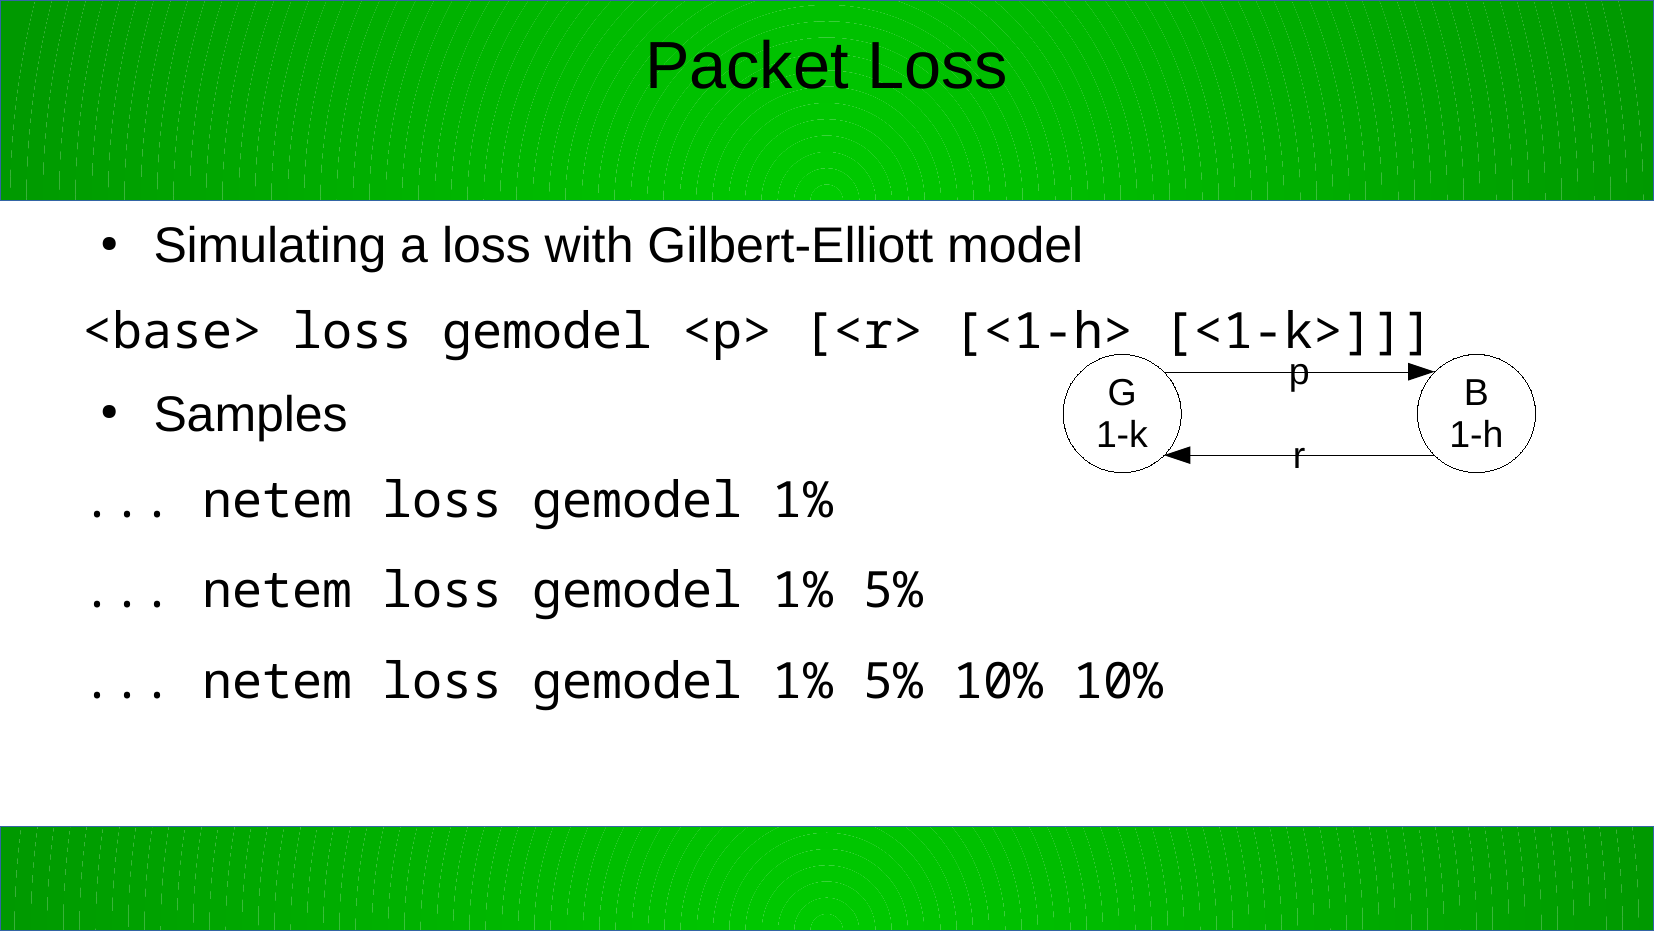

# Packet Loss
Simulating a loss with Gilbert-Elliott model
<base> loss gemodel <p> [<r> [<1-h> [<1-k>]]]
Samples
... netem loss gemodel 1%
... netem loss gemodel 1% 5%
... netem loss gemodel 1% 5% 10% 10%
G
1-k
B
1-h